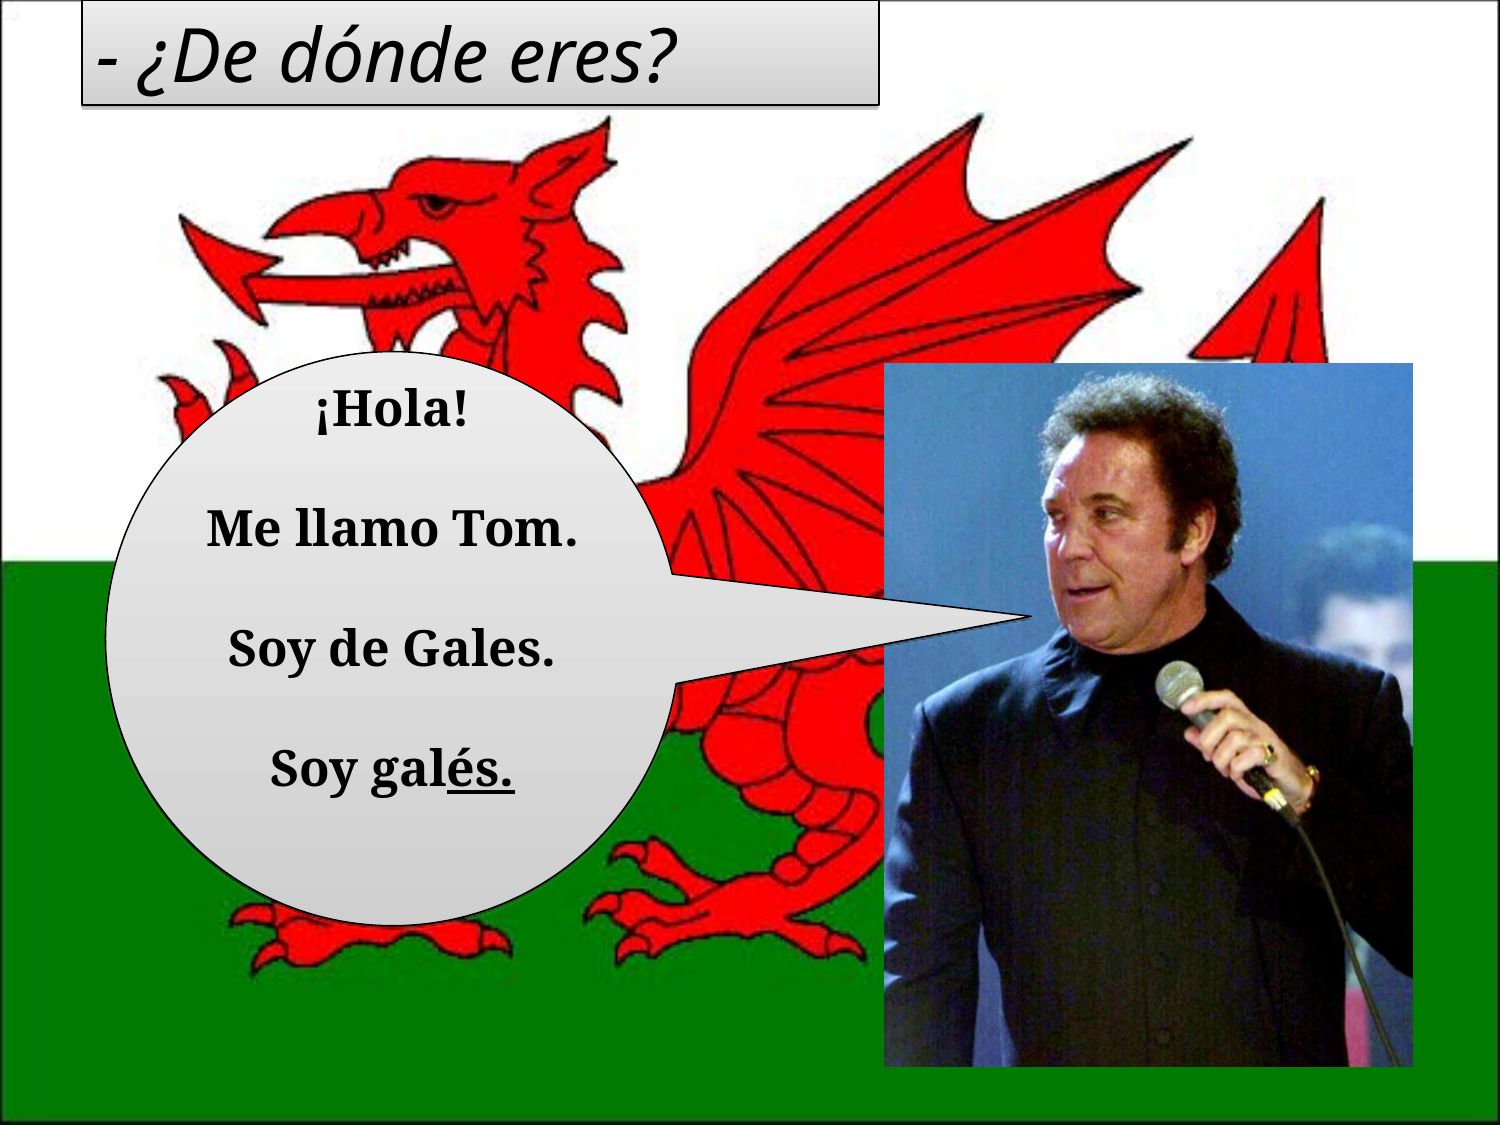

- ¿De dónde eres?
¡Hola!
Me llamo Tom.
Soy de Gales.
Soy galés.